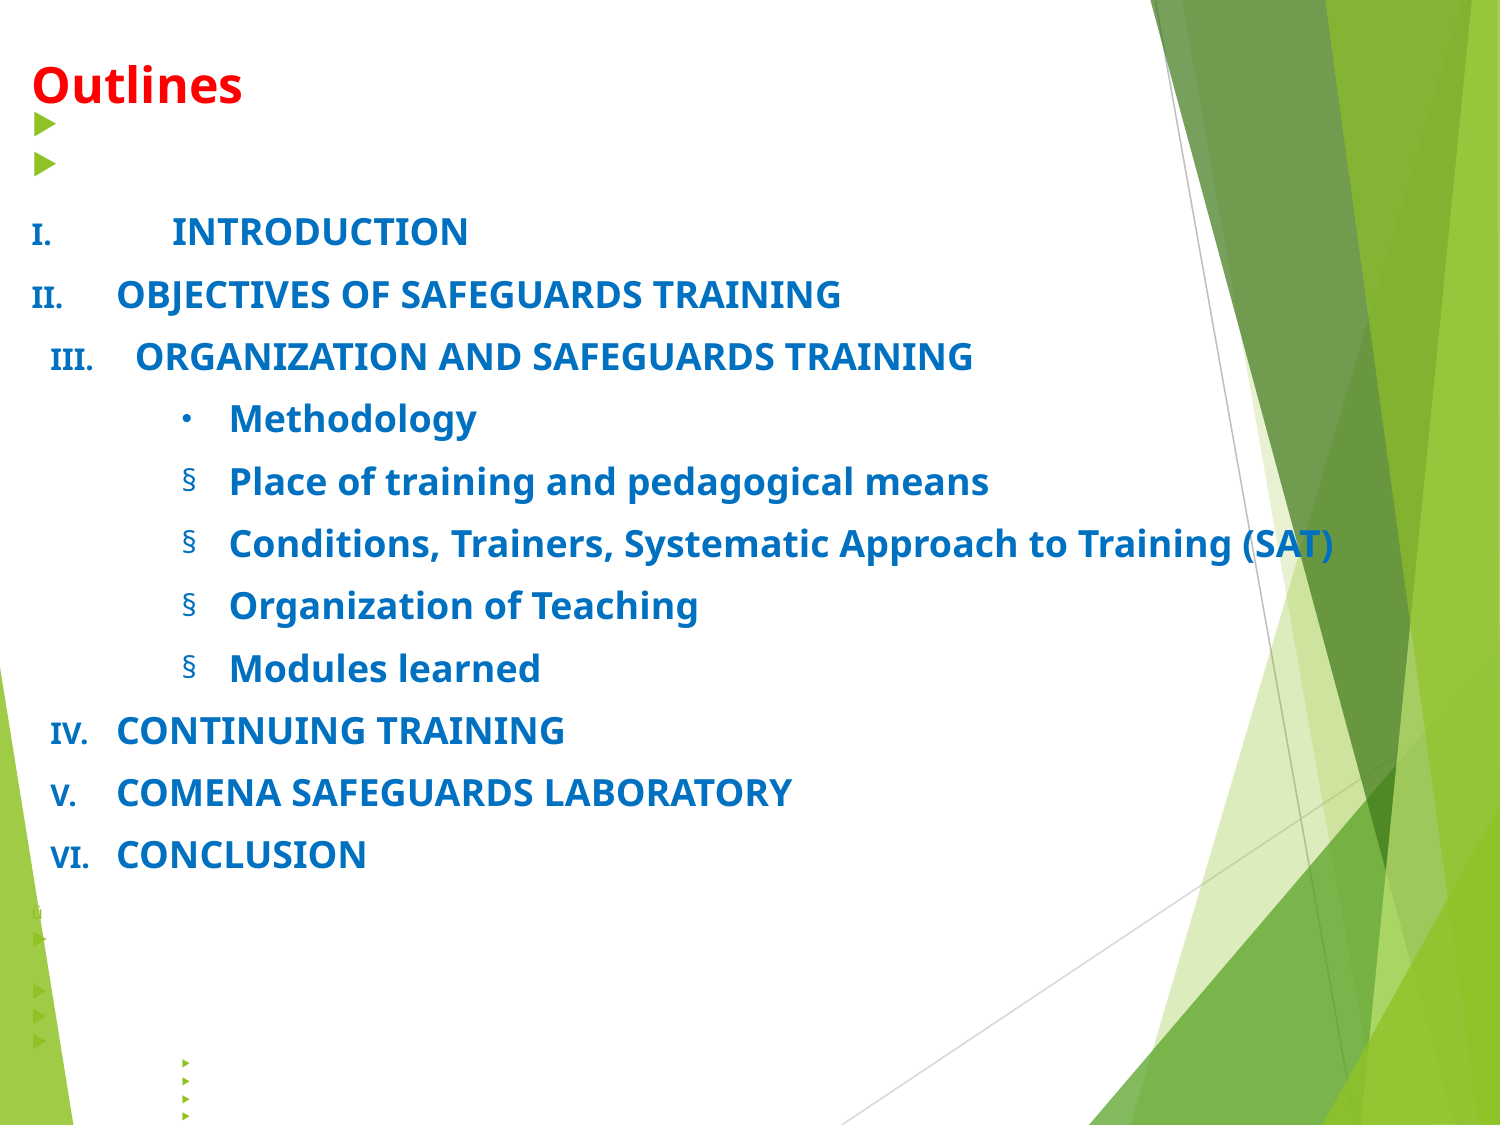

# Outlines
INTRODUCTION
OBJECTIVES OF SAFEGUARDS TRAINING
ORGANIZATION AND SAFEGUARDS TRAINING
Methodology
Place of training and pedagogical means
Conditions, Trainers, Systematic Approach to Training (SAT)
Organization of Teaching
Modules learned
CONTINUING TRAINING
COMENA SAFEGUARDS LABORATORY
CONCLUSION